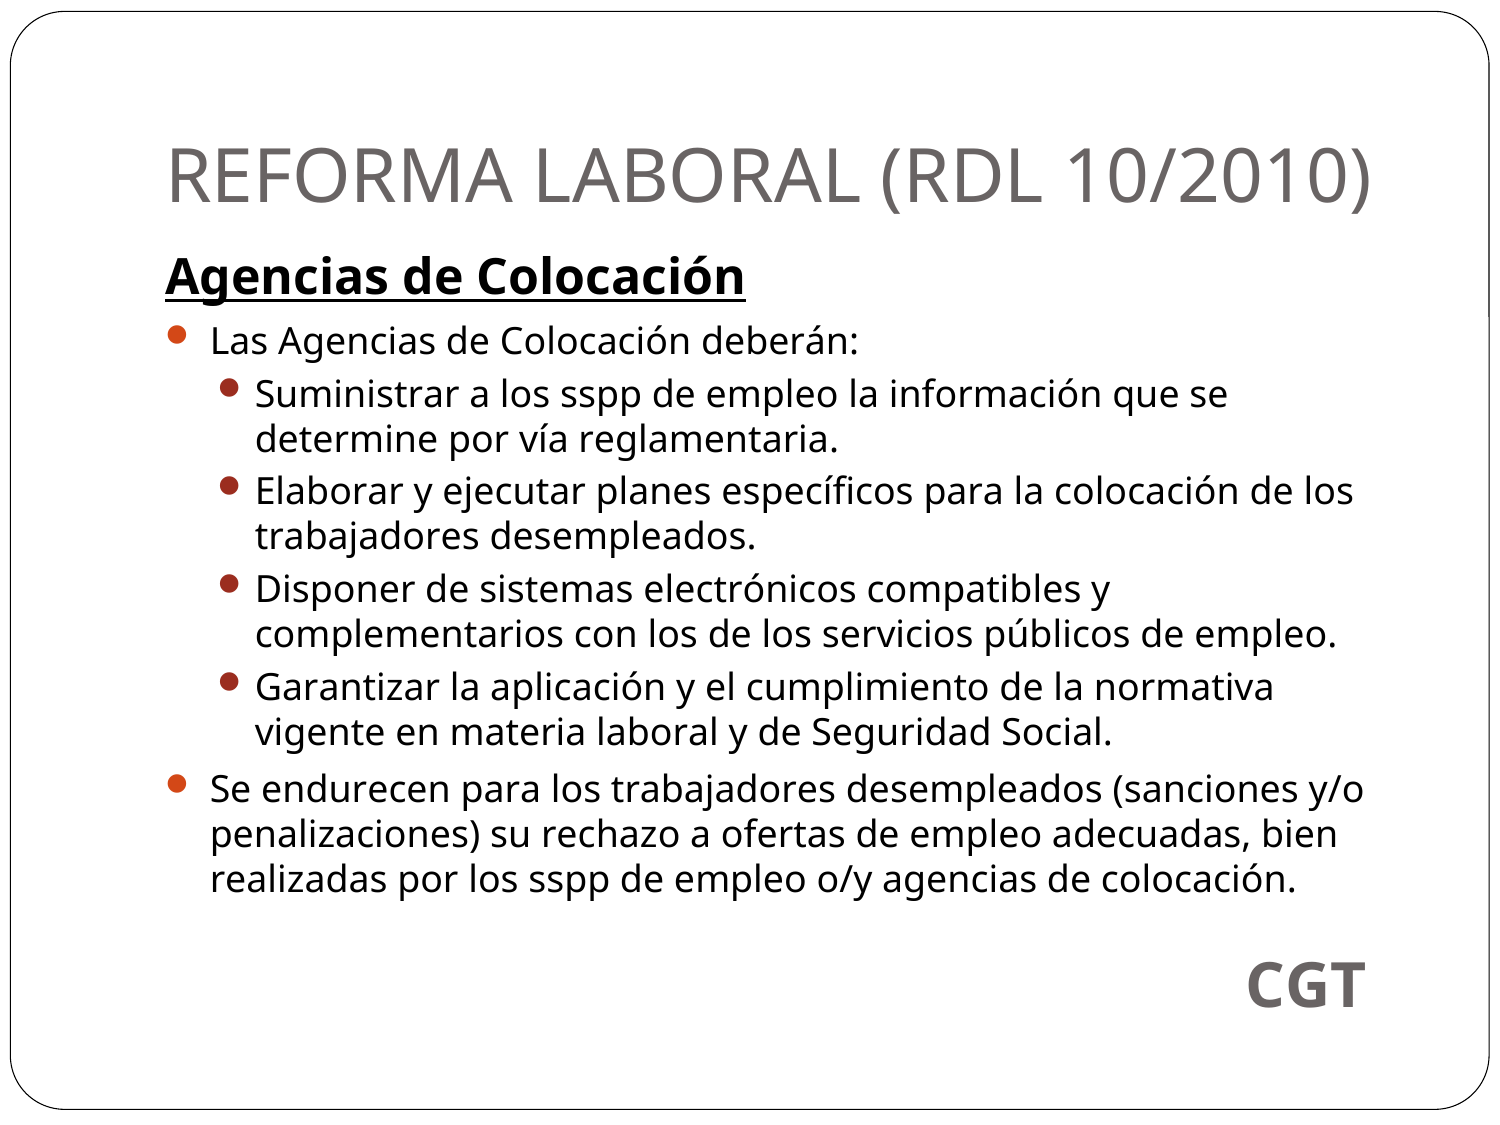

# REFORMA LABORAL (RDL 10/2010)
Agencias de Colocación
Las Agencias de Colocación deberán:
Suministrar a los sspp de empleo la información que se determine por vía reglamentaria.
Elaborar y ejecutar planes específicos para la colocación de los trabajadores desempleados.
Disponer de sistemas electrónicos compatibles y complementarios con los de los servicios públicos de empleo.
Garantizar la aplicación y el cumplimiento de la normativa vigente en materia laboral y de Seguridad Social.
Se endurecen para los trabajadores desempleados (sanciones y/o penalizaciones) su rechazo a ofertas de empleo adecuadas, bien realizadas por los sspp de empleo o/y agencias de colocación.
CGT